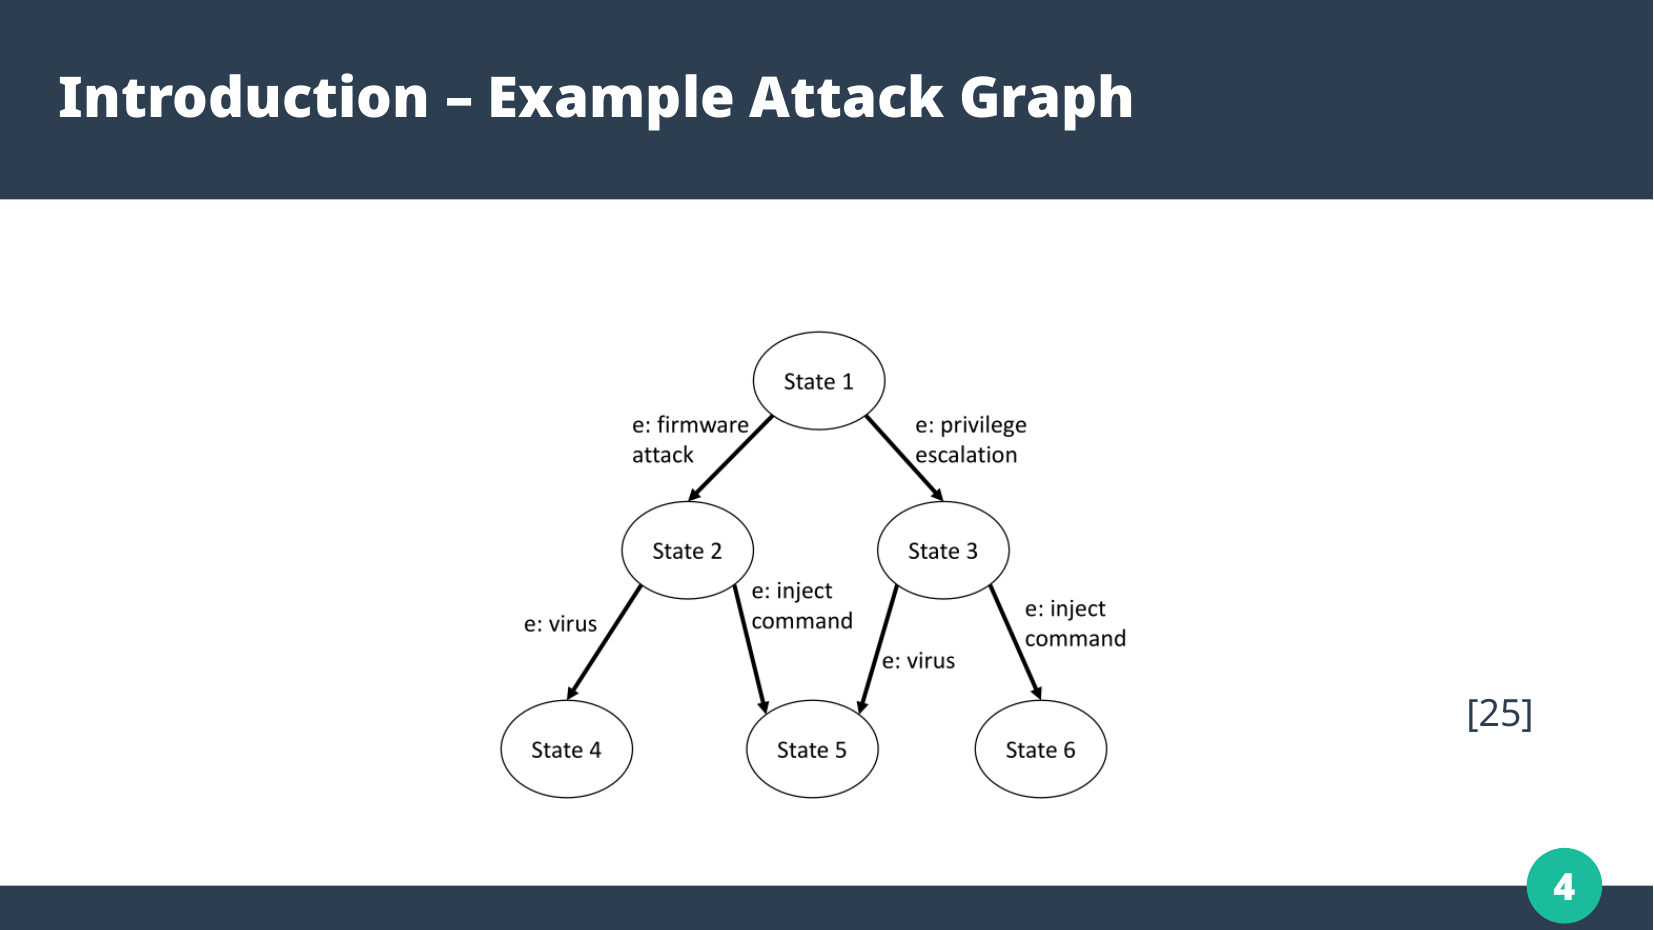

# Introduction – Example Attack Graph
[25]